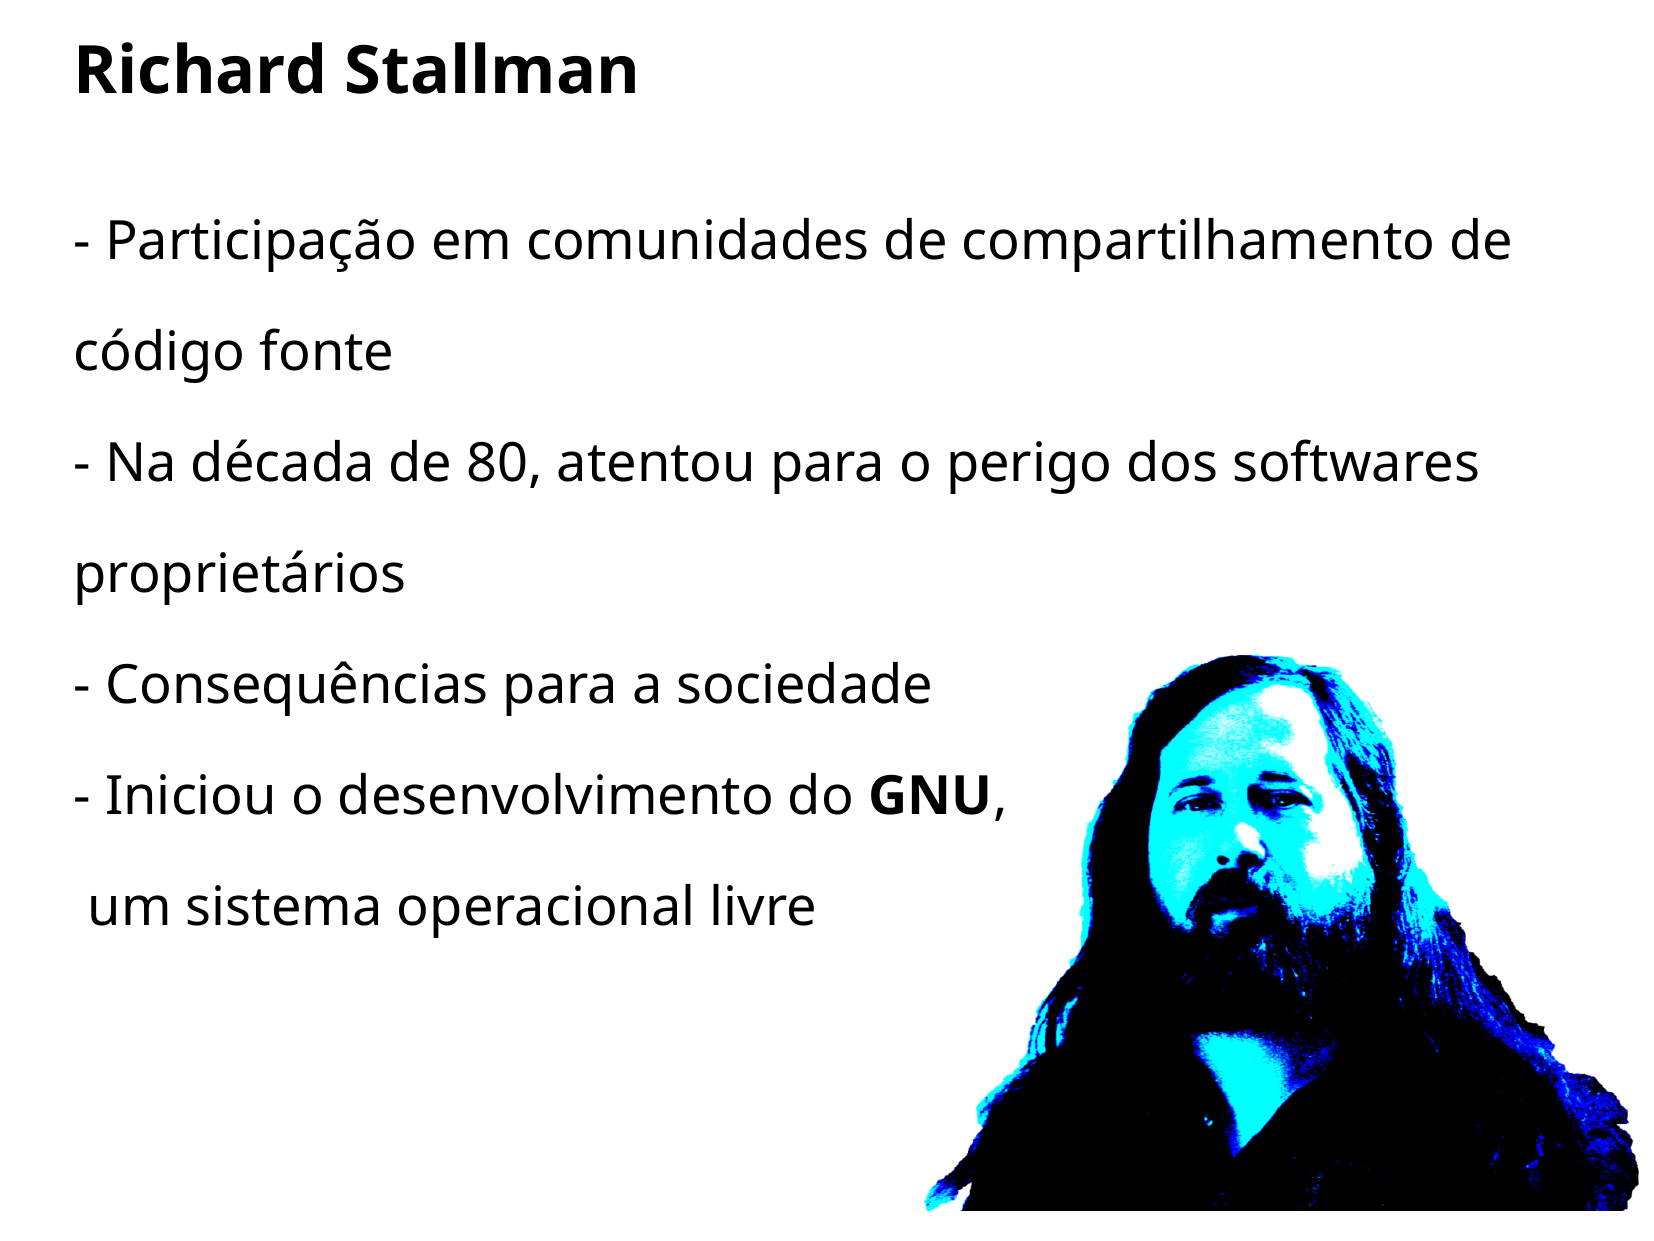

Richard Stallman
- Participação em comunidades de compartilhamento de código fonte
- Na década de 80, atentou para o perigo dos softwares proprietários
- Consequências para a sociedade
- Iniciou o desenvolvimento do GNU,
 um sistema operacional livre